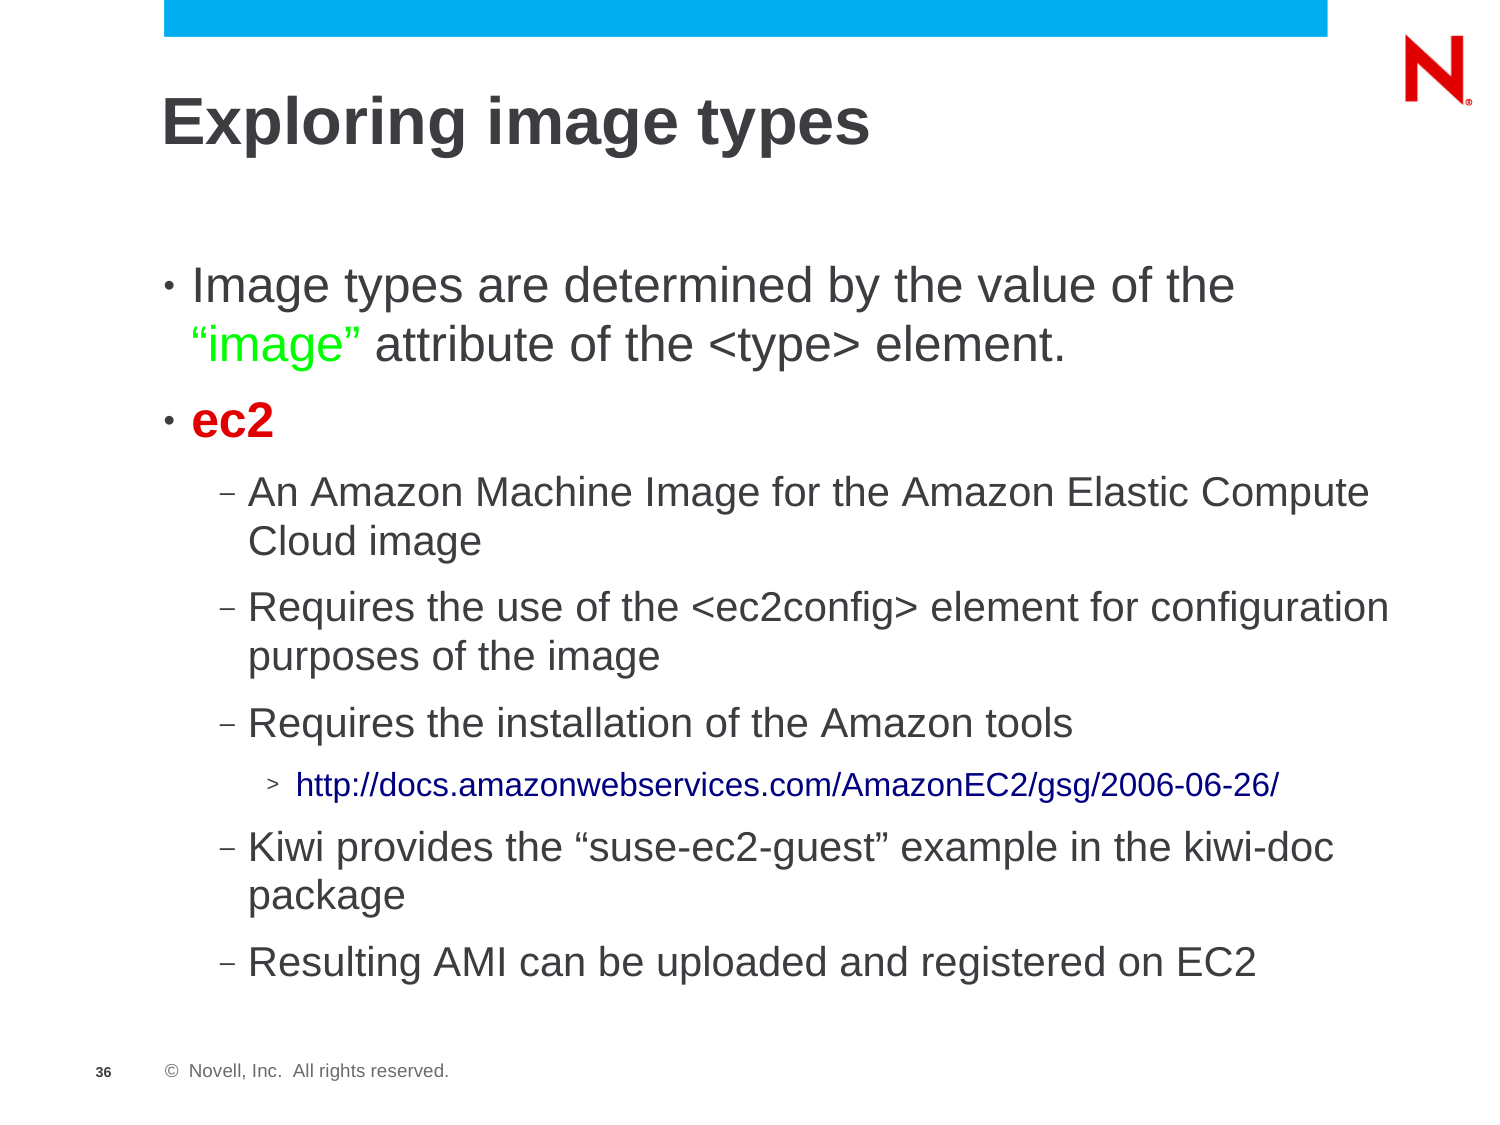

# Exploring image types
Image types are determined by the value of the “image” attribute of the <type> element.
ec2
An Amazon Machine Image for the Amazon Elastic Compute Cloud image
Requires the use of the <ec2config> element for configuration purposes of the image
Requires the installation of the Amazon tools
http://docs.amazonwebservices.com/AmazonEC2/gsg/2006-06-26/
Kiwi provides the “suse-ec2-guest” example in the kiwi-doc package
Resulting AMI can be uploaded and registered on EC2